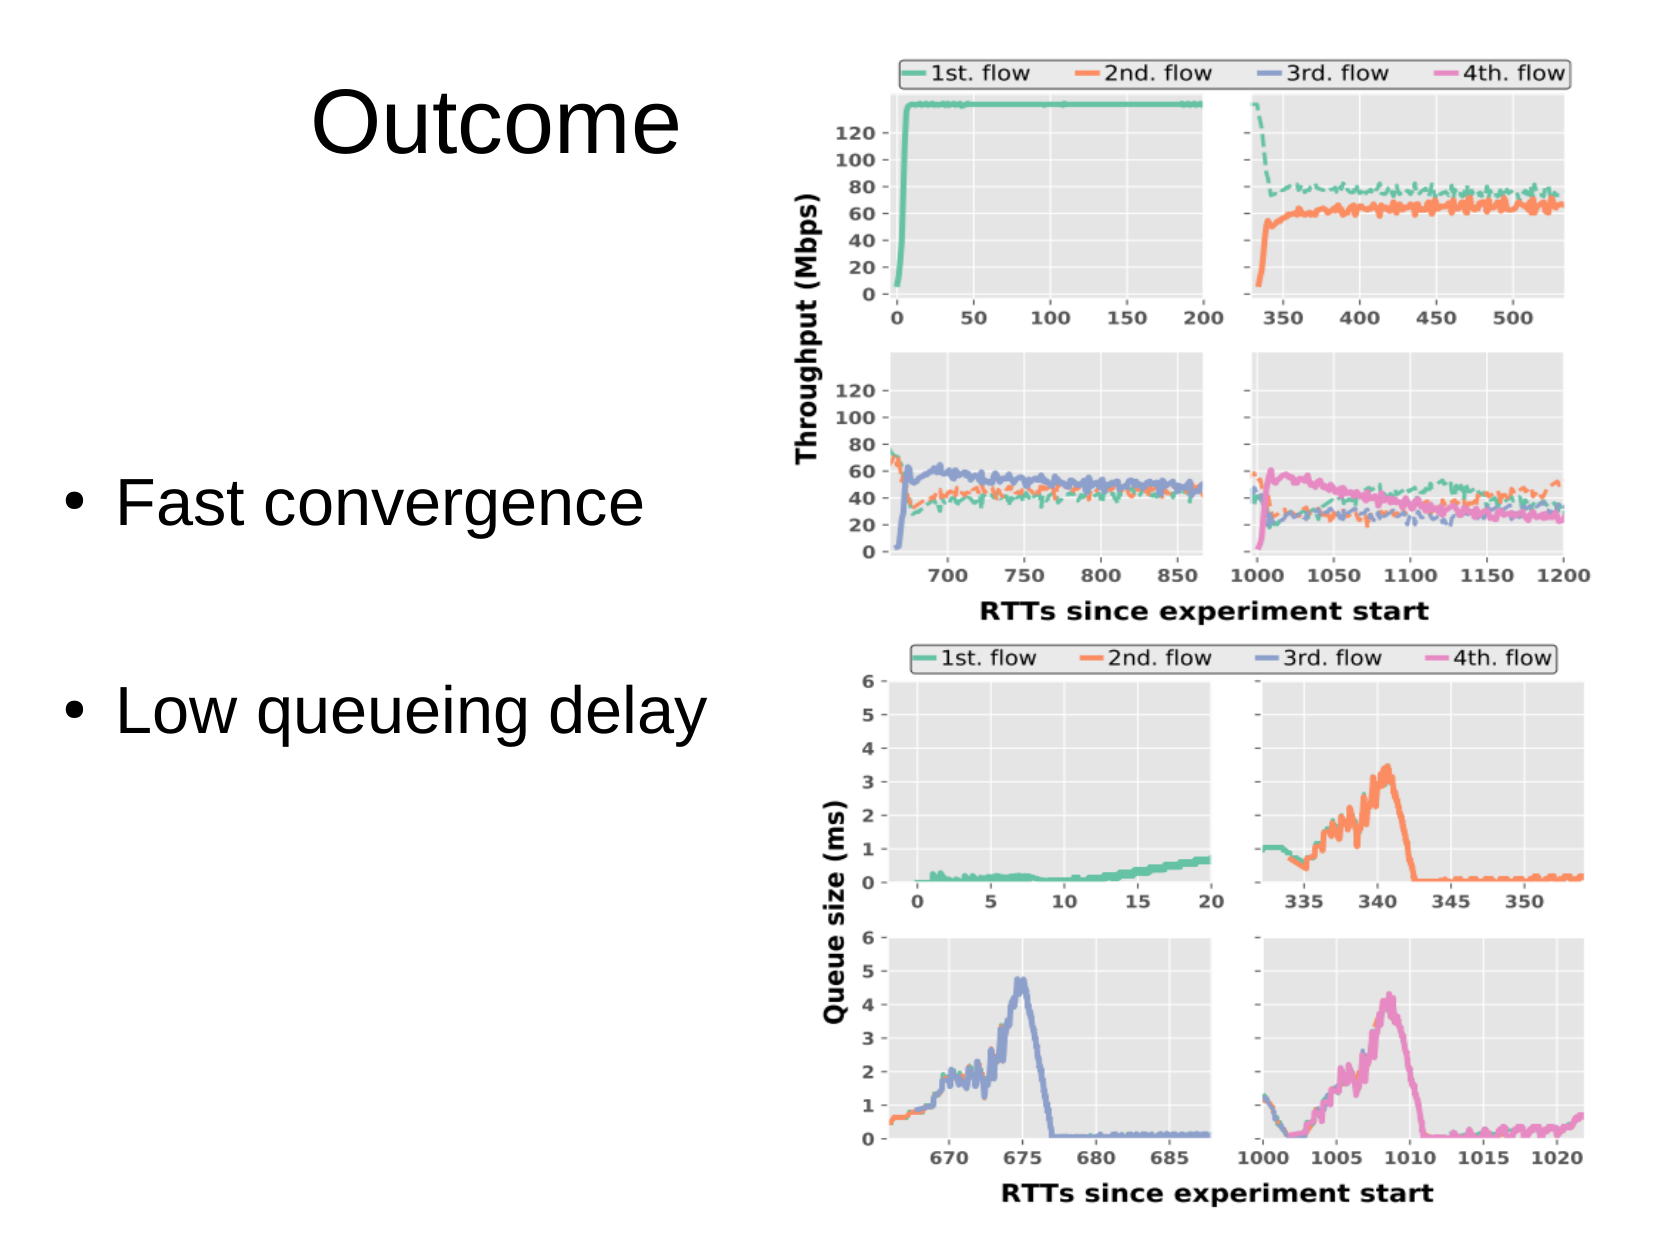

# Outcome
Fast convergence
Low queueing delay